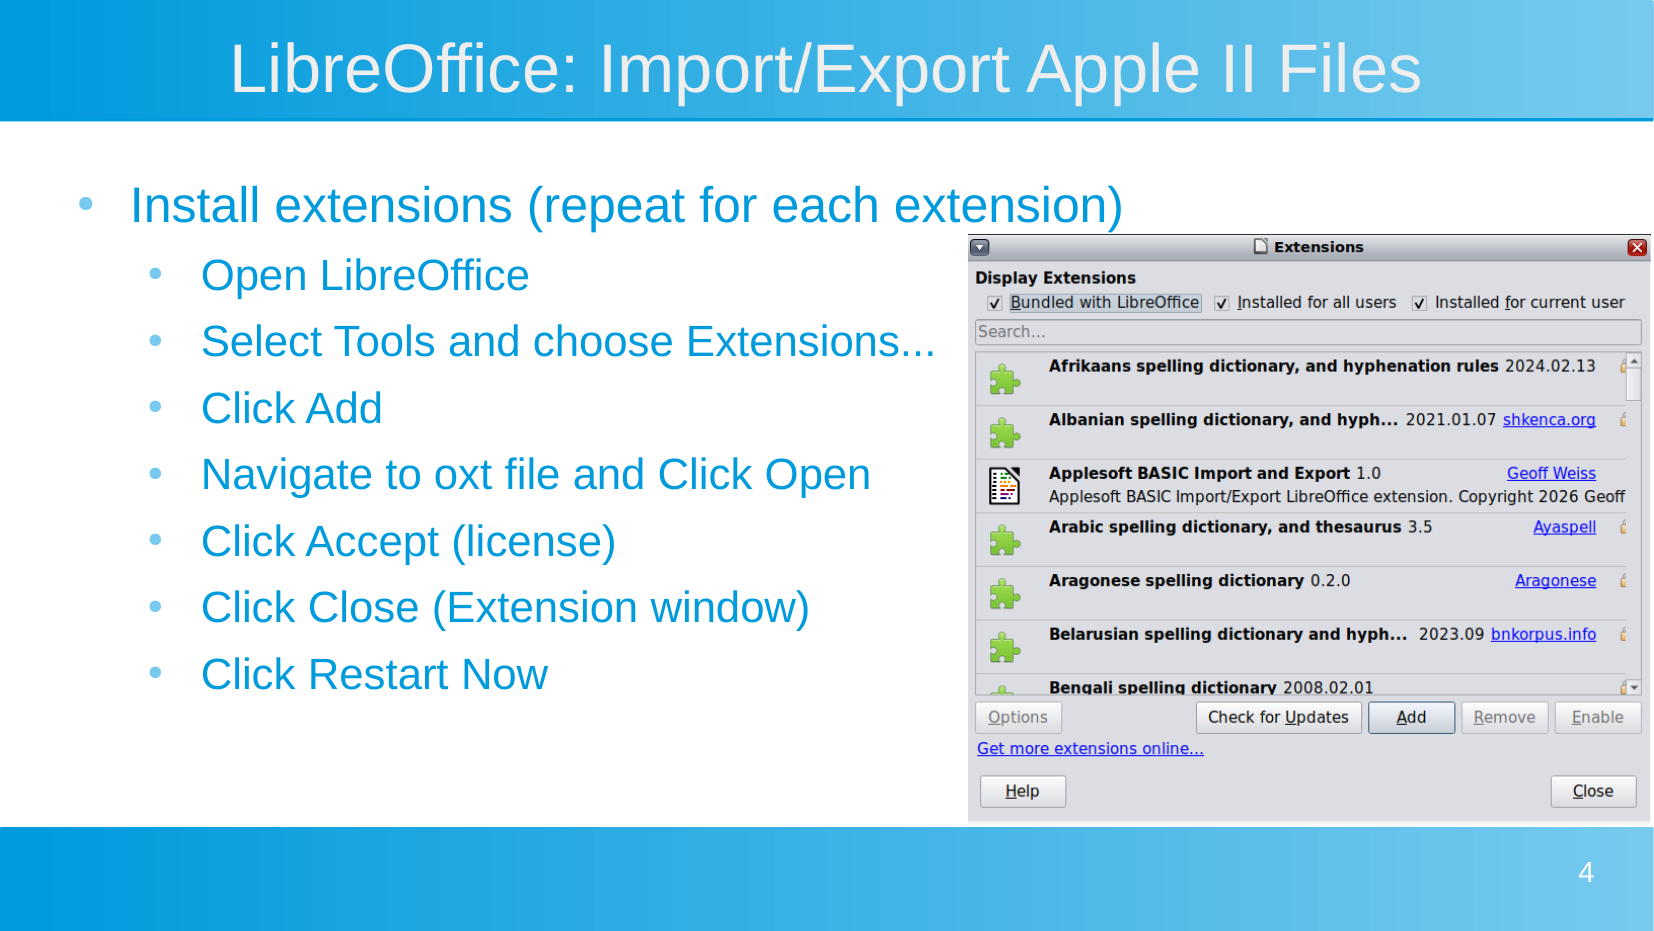

# LibreOffice: Import/Export Apple II Files
Install extensions (repeat for each extension)
Open LibreOffice
Select Tools and choose Extensions...
Click Add
Navigate to oxt file and Click Open
Click Accept (license)
Click Close (Extension window)
Click Restart Now
4